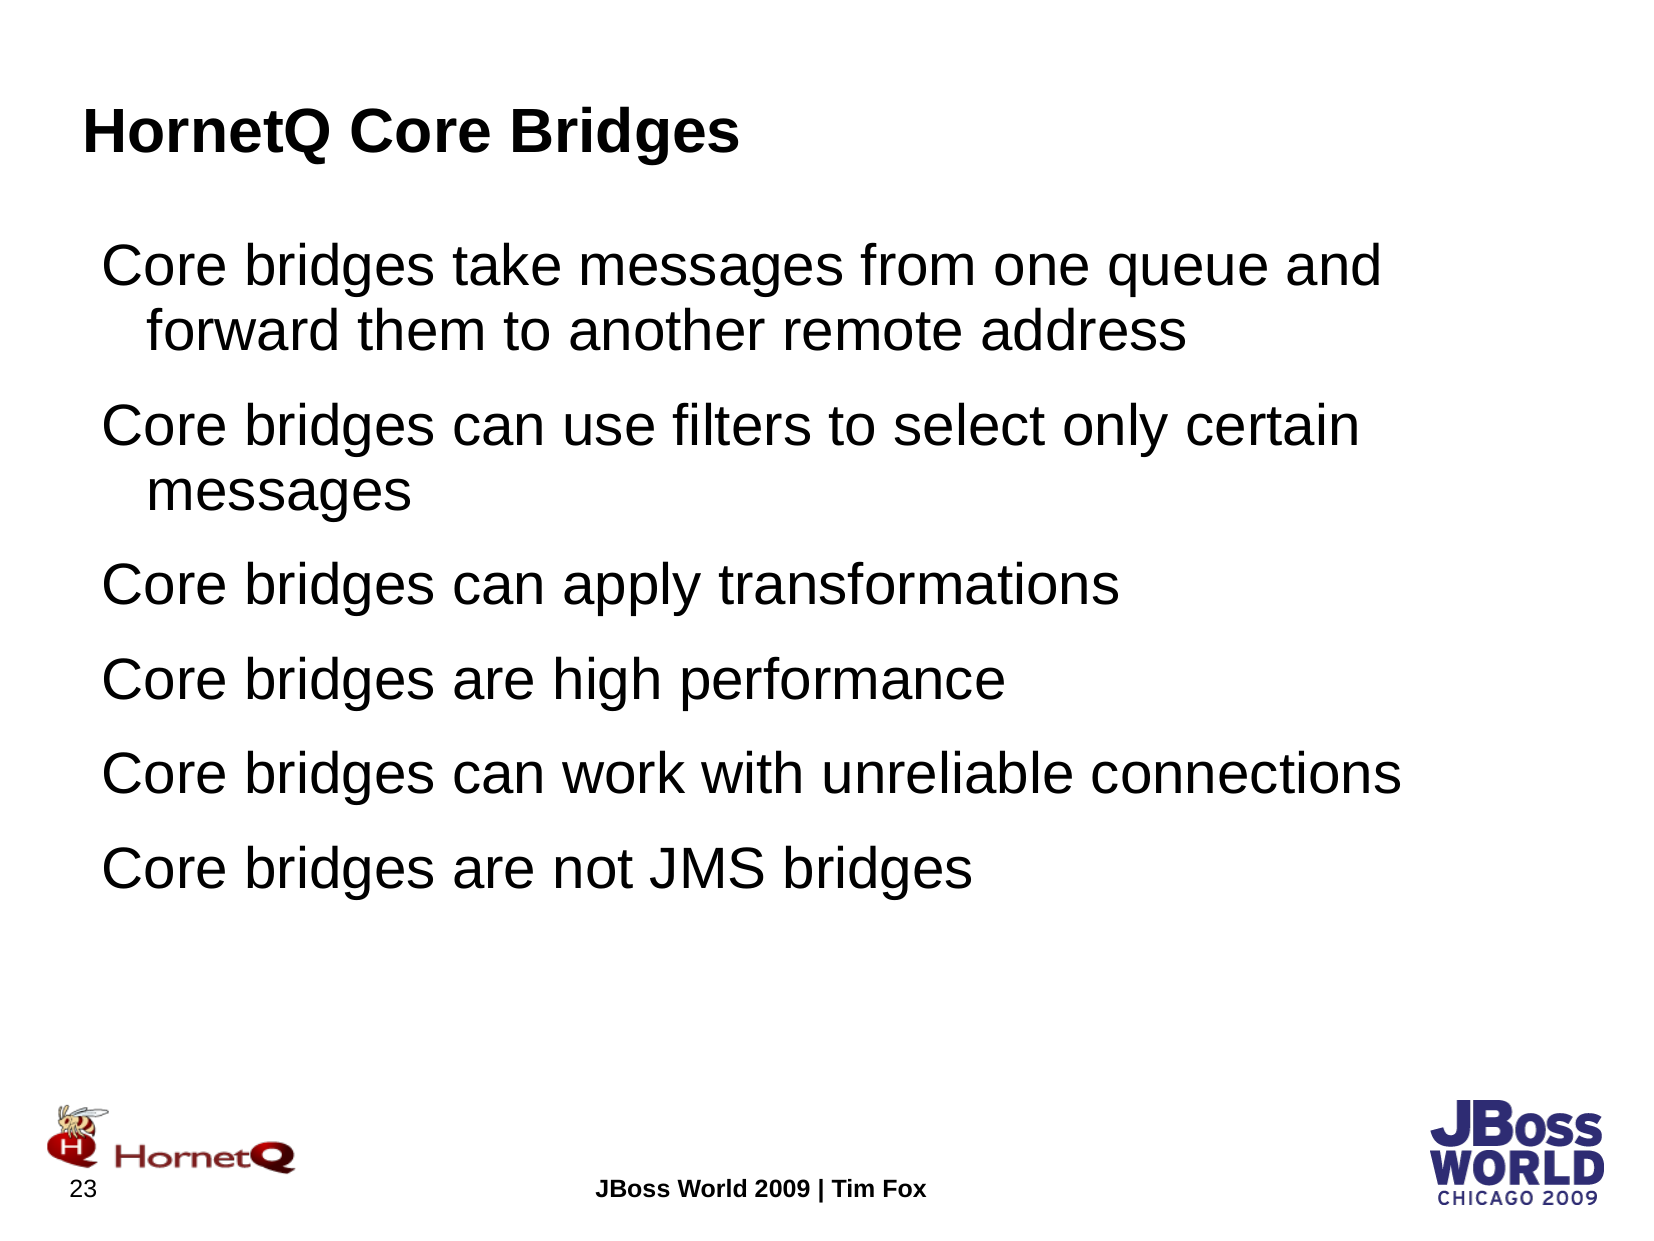

# HornetQ Core Bridges
Core bridges take messages from one queue and forward them to another remote address
Core bridges can use filters to select only certain messages
Core bridges can apply transformations
Core bridges are high performance
Core bridges can work with unreliable connections
Core bridges are not JMS bridges